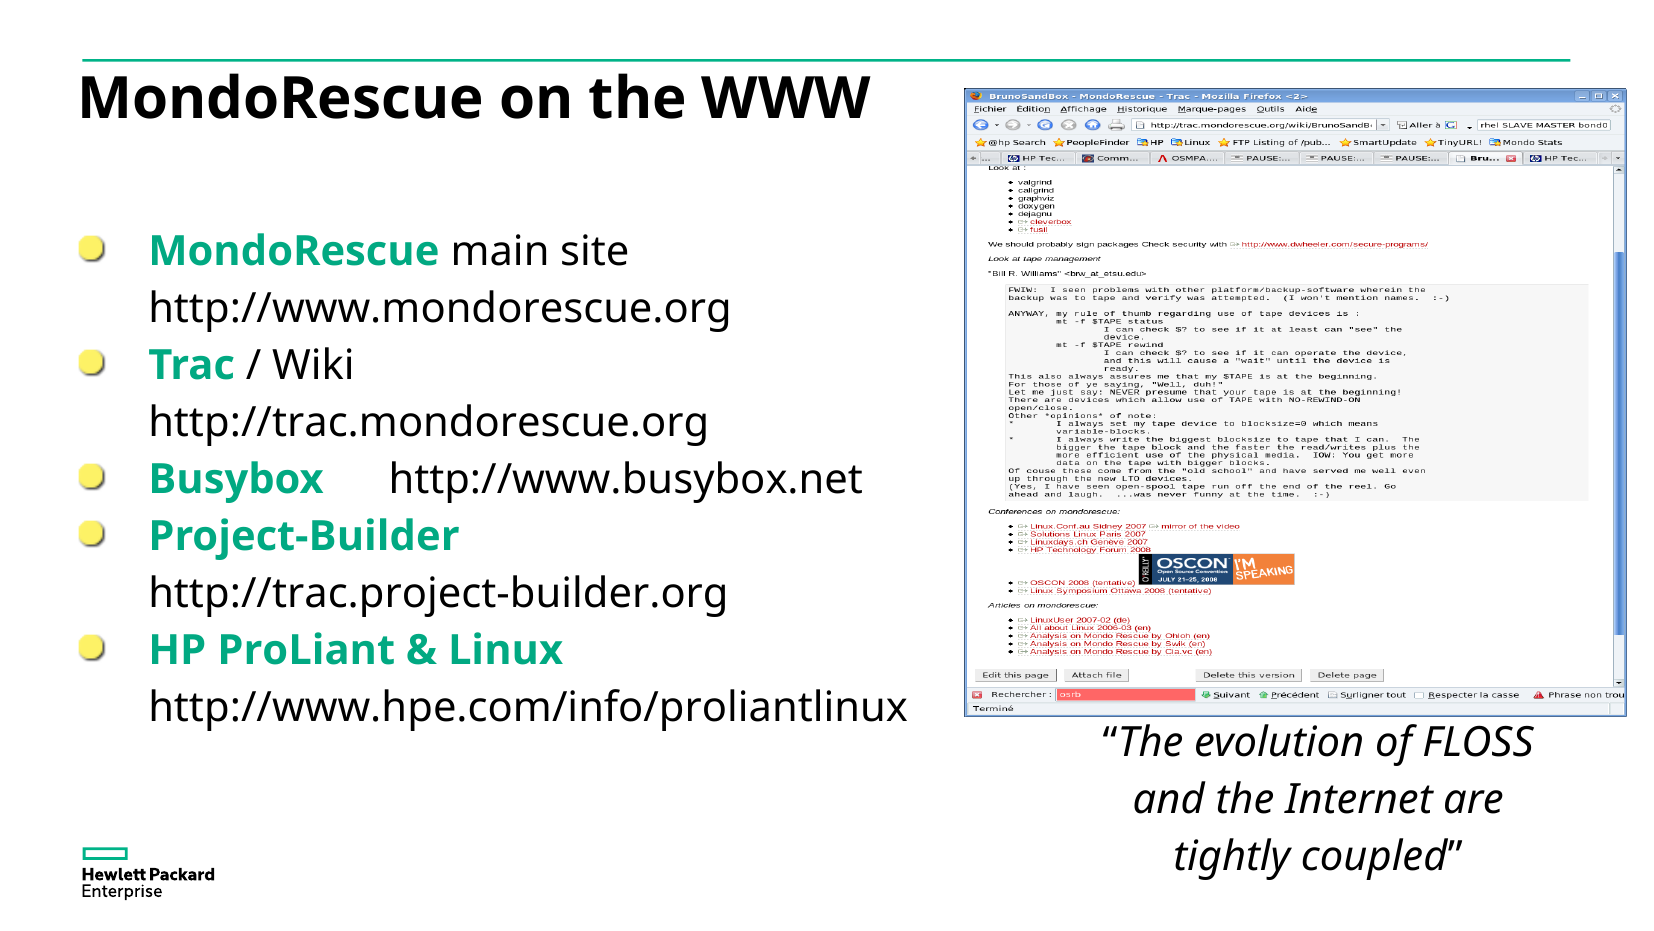

MondoRescue on the WWW
MondoRescue main site http://www.mondorescue.org
Trac / Wiki http://trac.mondorescue.org
Busybox http://www.busybox.net
Project-Builder http://trac.project-builder.org
HP ProLiant & Linux
http://www.hpe.com/info/proliantlinux
“The evolution of FLOSS
and the Internet are
tightly coupled”